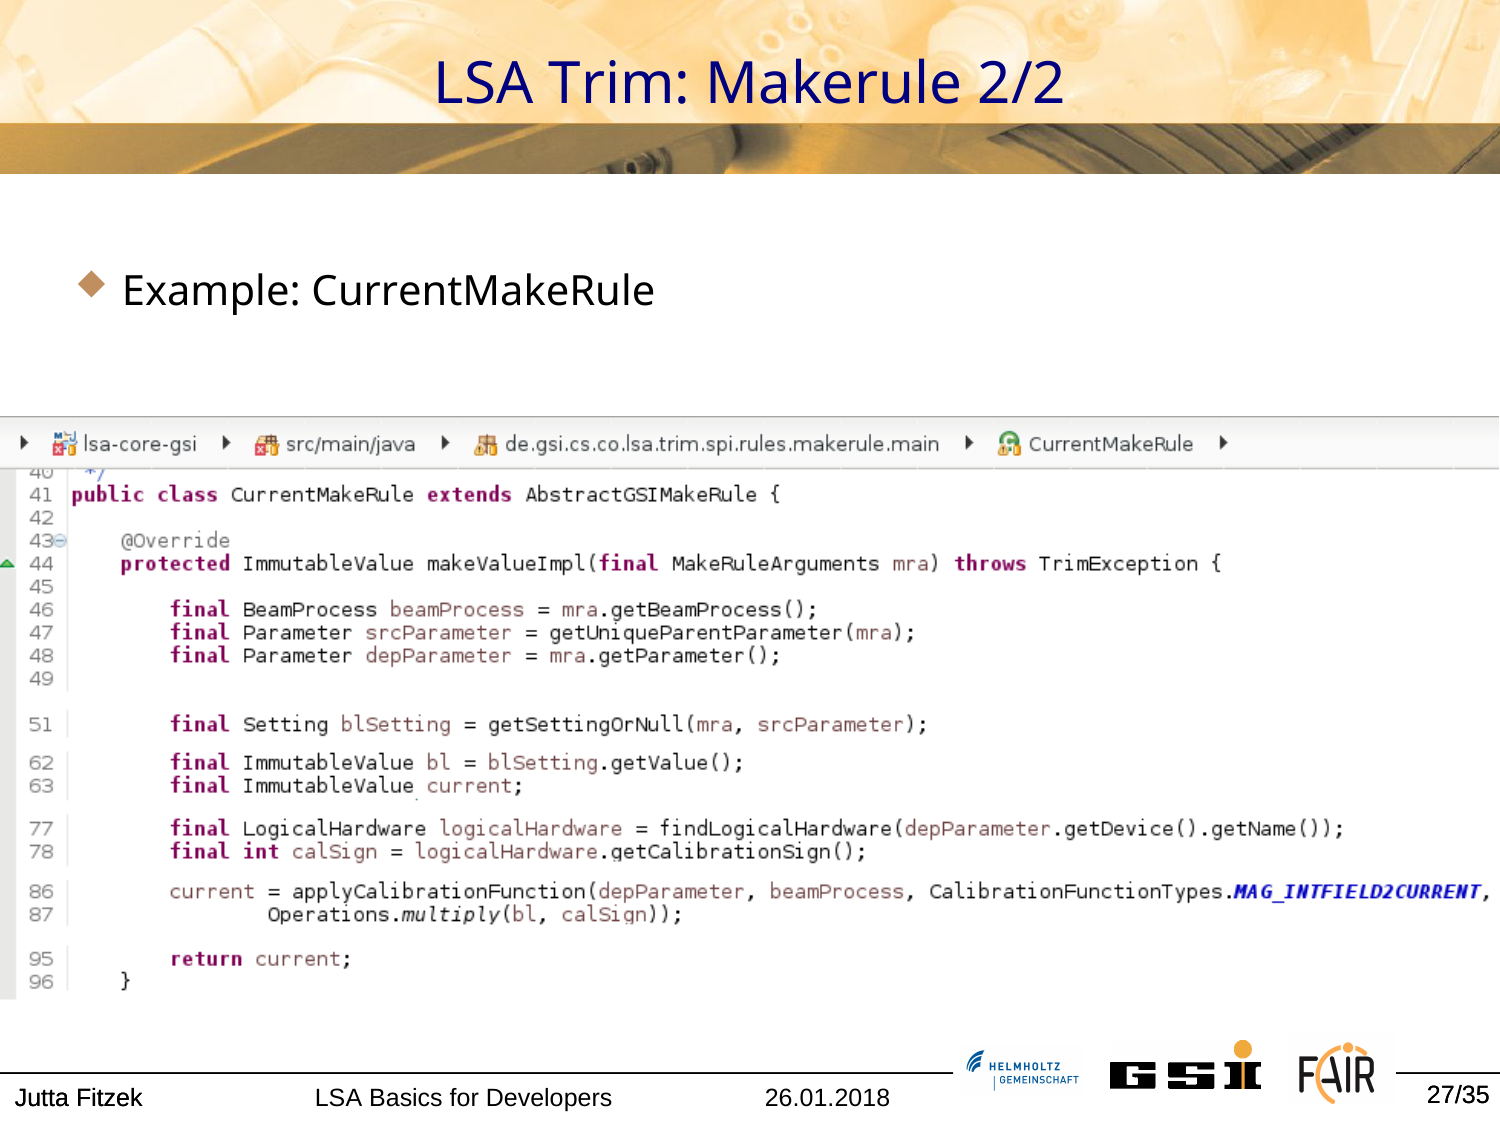

# LSA Trim: Makerule 2/2
Example: CurrentMakeRule
27